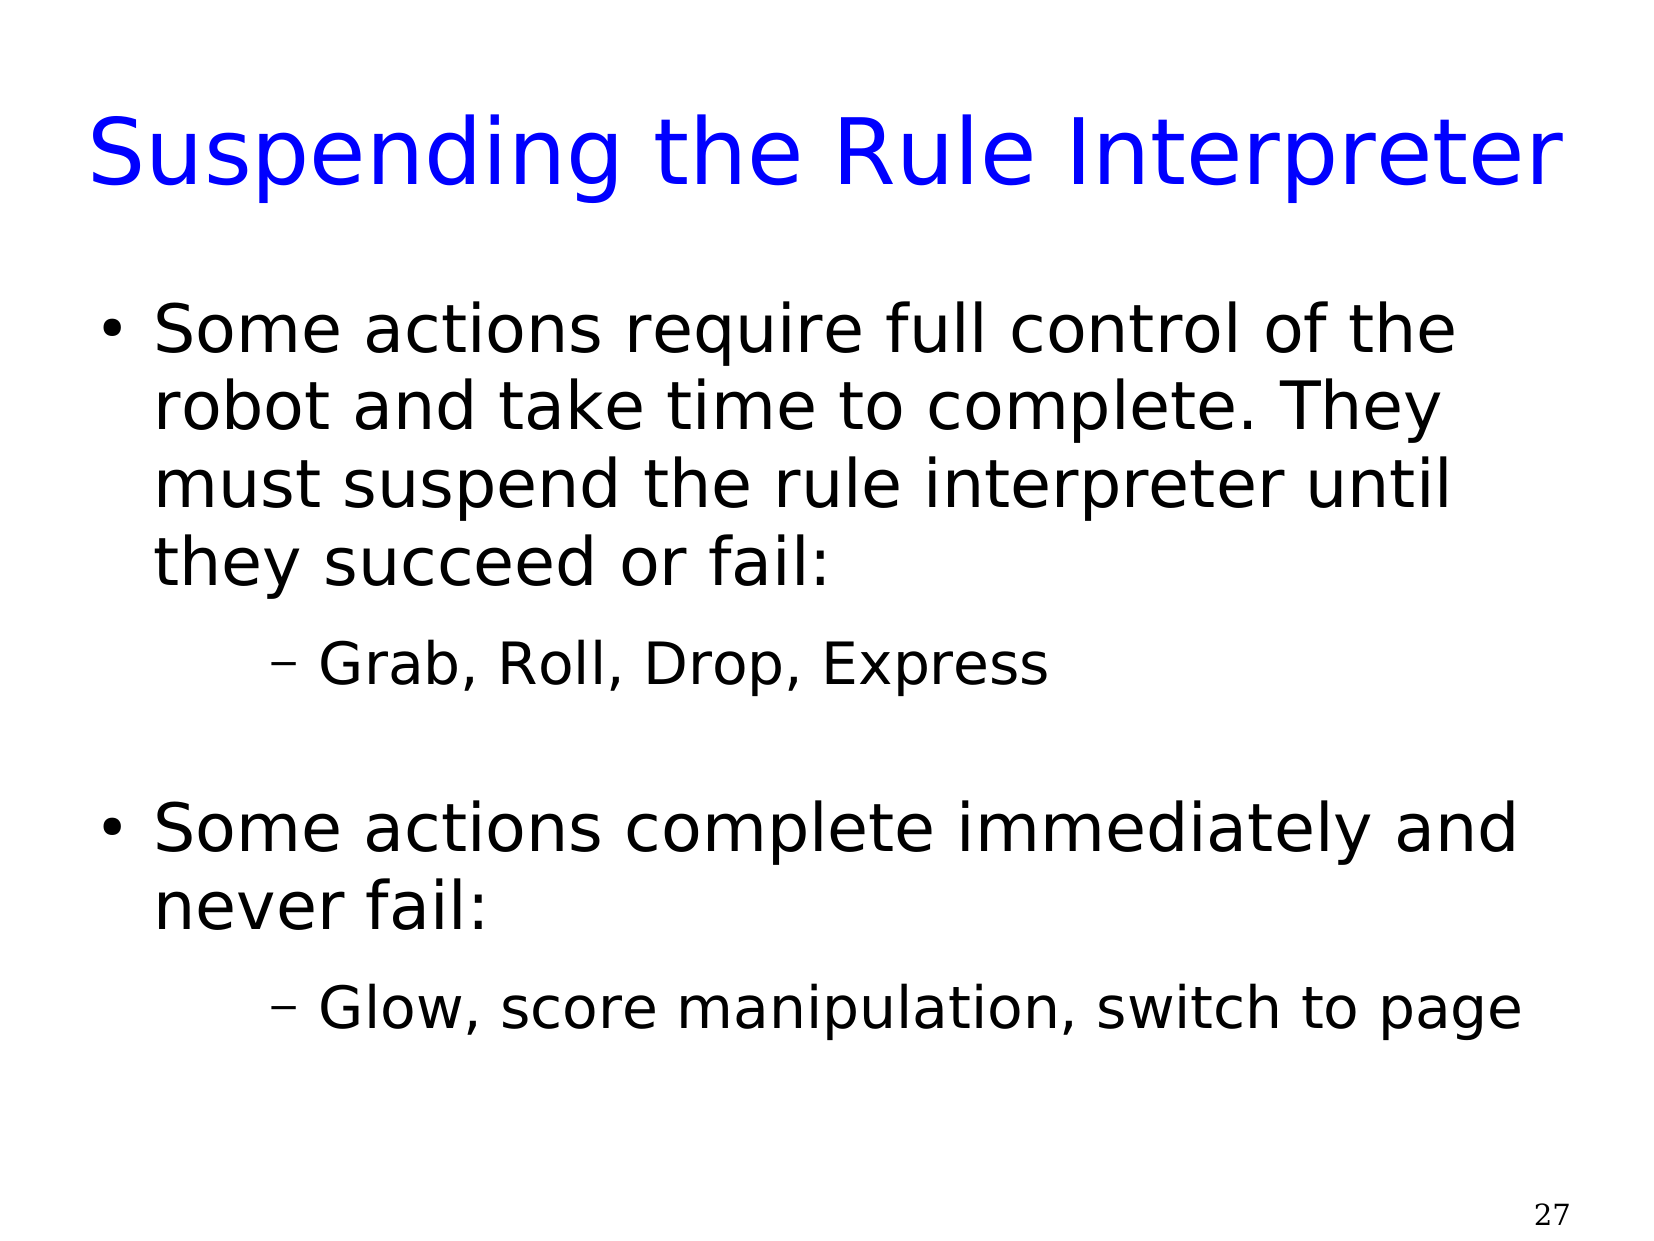

# Suspending the Rule Interpreter
Some actions require full control of the robot and take time to complete. They must suspend the rule interpreter until they succeed or fail:
Grab, Roll, Drop, Express
Some actions complete immediately and never fail:
Glow, score manipulation, switch to page
27